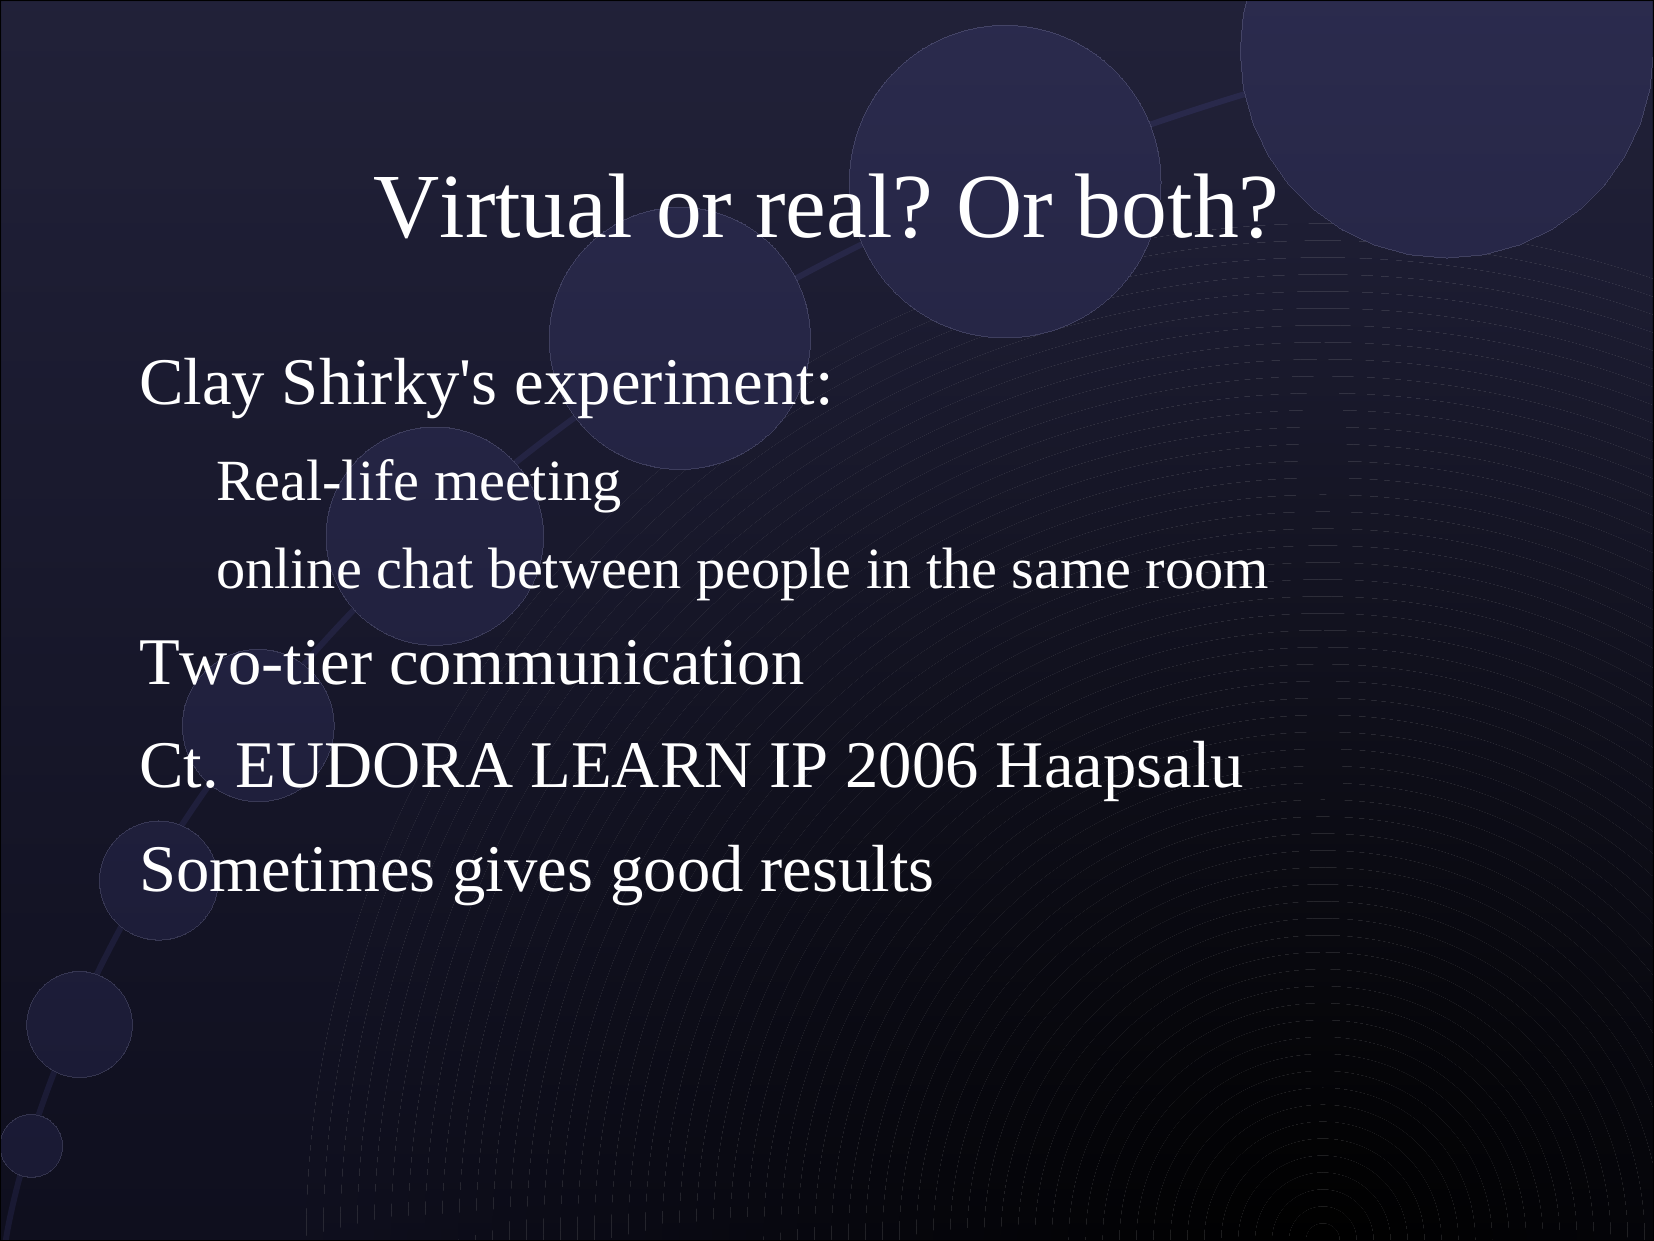

# Virtual or real? Or both?
Clay Shirky's experiment:
Real-life meeting
online chat between people in the same room
Two-tier communication
Ct. EUDORA LEARN IP 2006 Haapsalu
Sometimes gives good results